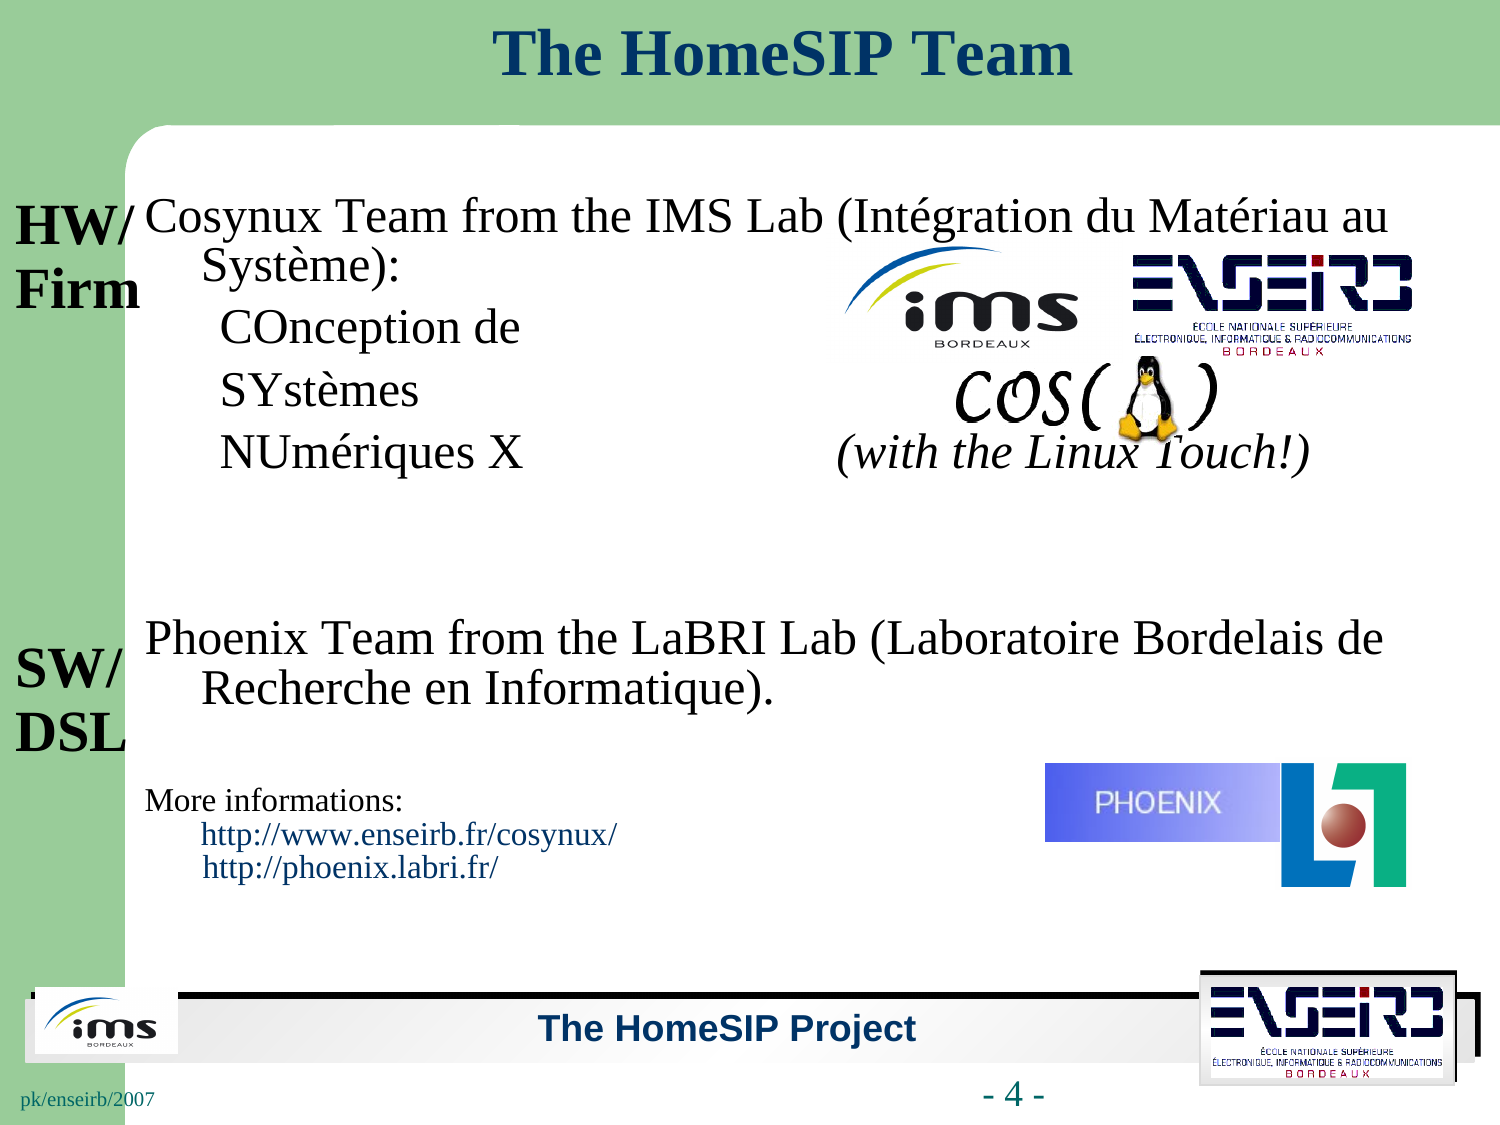

The HomeSIP Team
HW/
Firm
# Cosynux Team from the IMS Lab (Intégration du Matériau au Système):
COnception de
SYstèmes
NUmériques X (with the Linux Touch!)
Phoenix Team from the LaBRI Lab (Laboratoire Bordelais de Recherche en Informatique).
More informations:
	http://www.enseirb.fr/cosynux/
 http://phoenix.labri.fr/
SW/
DSL